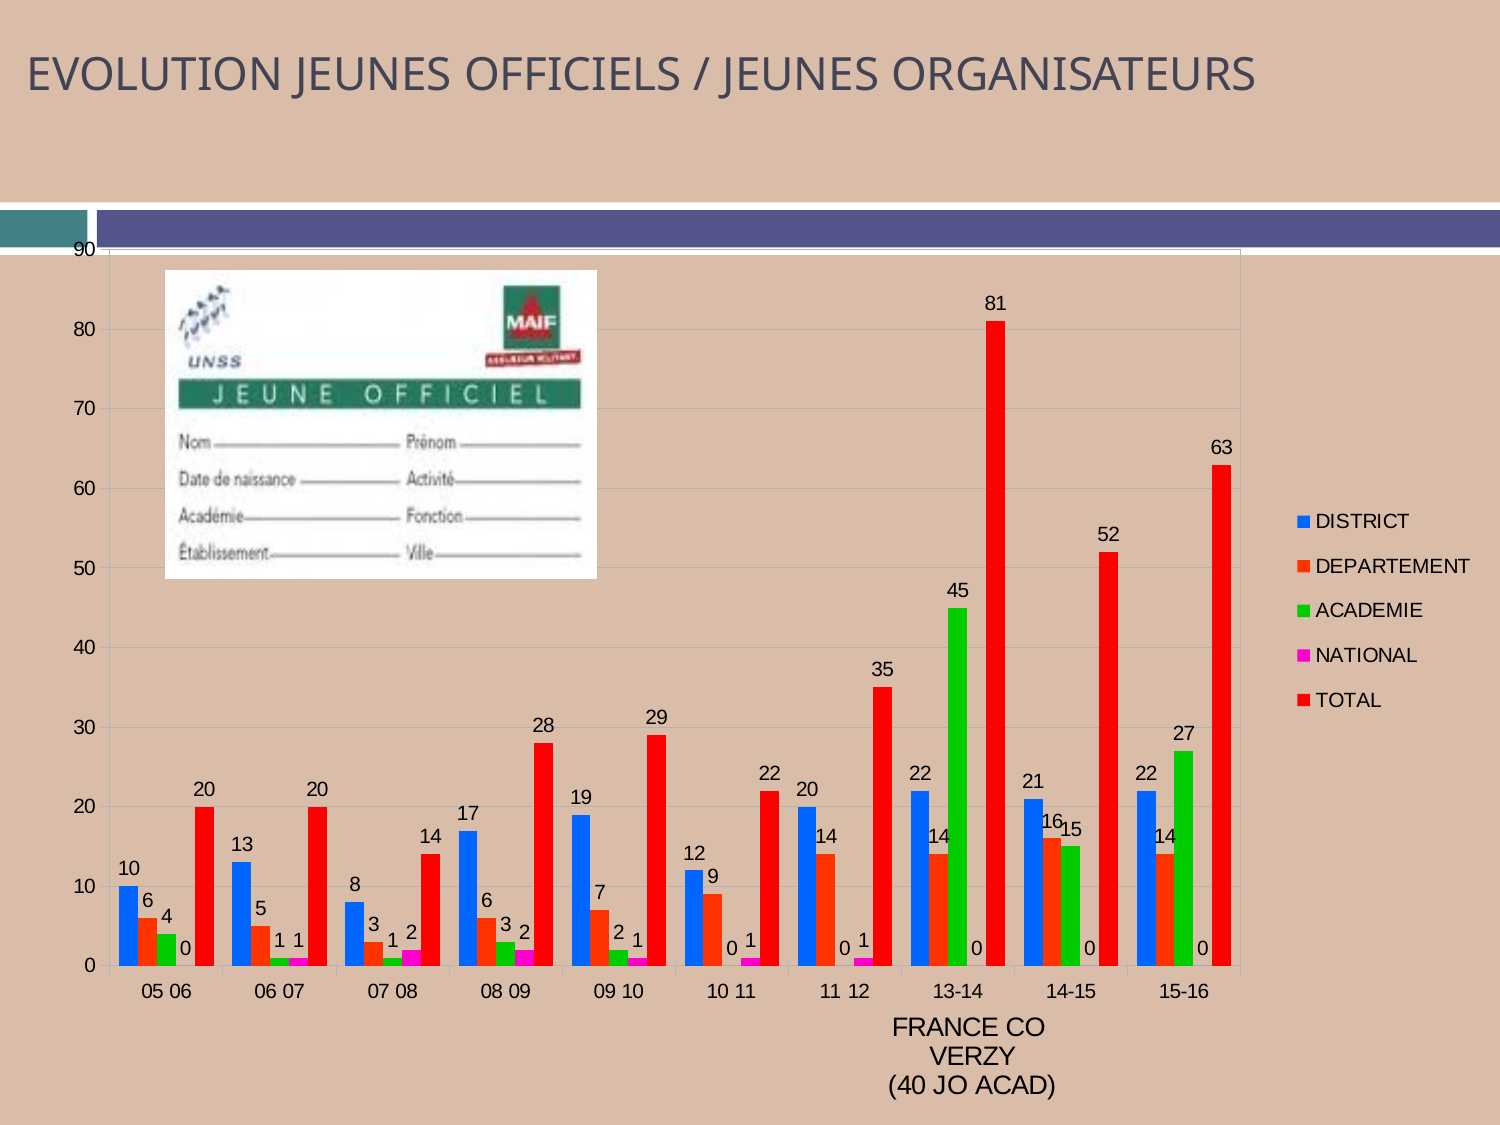

# EVOLUTION JEUNES OFFICIELS / JEUNES ORGANISATEURS
### Chart: FRANCE CO
VERZY
(40 JO ACAD)
| Category | DISTRICT | DEPARTEMENT | ACADEMIE | NATIONAL | TOTAL |
|---|---|---|---|---|---|
| 05 06 | 10.0 | 6.0 | 4.0 | 0.0 | 20.0 |
| 06 07 | 13.0 | 5.0 | 1.0 | 1.0 | 20.0 |
| 07 08 | 8.0 | 3.0 | 1.0 | 2.0 | 14.0 |
| 08 09 | 17.0 | 6.0 | 3.0 | 2.0 | 28.0 |
| 09 10 | 19.0 | 7.0 | 2.0 | 1.0 | 29.0 |
| 10 11 | 12.0 | 9.0 | 0.0 | 1.0 | 22.0 |
| 11 12 | 20.0 | 14.0 | 0.0 | 1.0 | 35.0 |
| 13-14 | 22.0 | 14.0 | 45.0 | 0.0 | 81.0 |
| 14-15 | 21.0 | 16.0 | 15.0 | 0.0 | 52.0 |
| 15-16 | 22.0 | 14.0 | 27.0 | 0.0 | 63.0 |